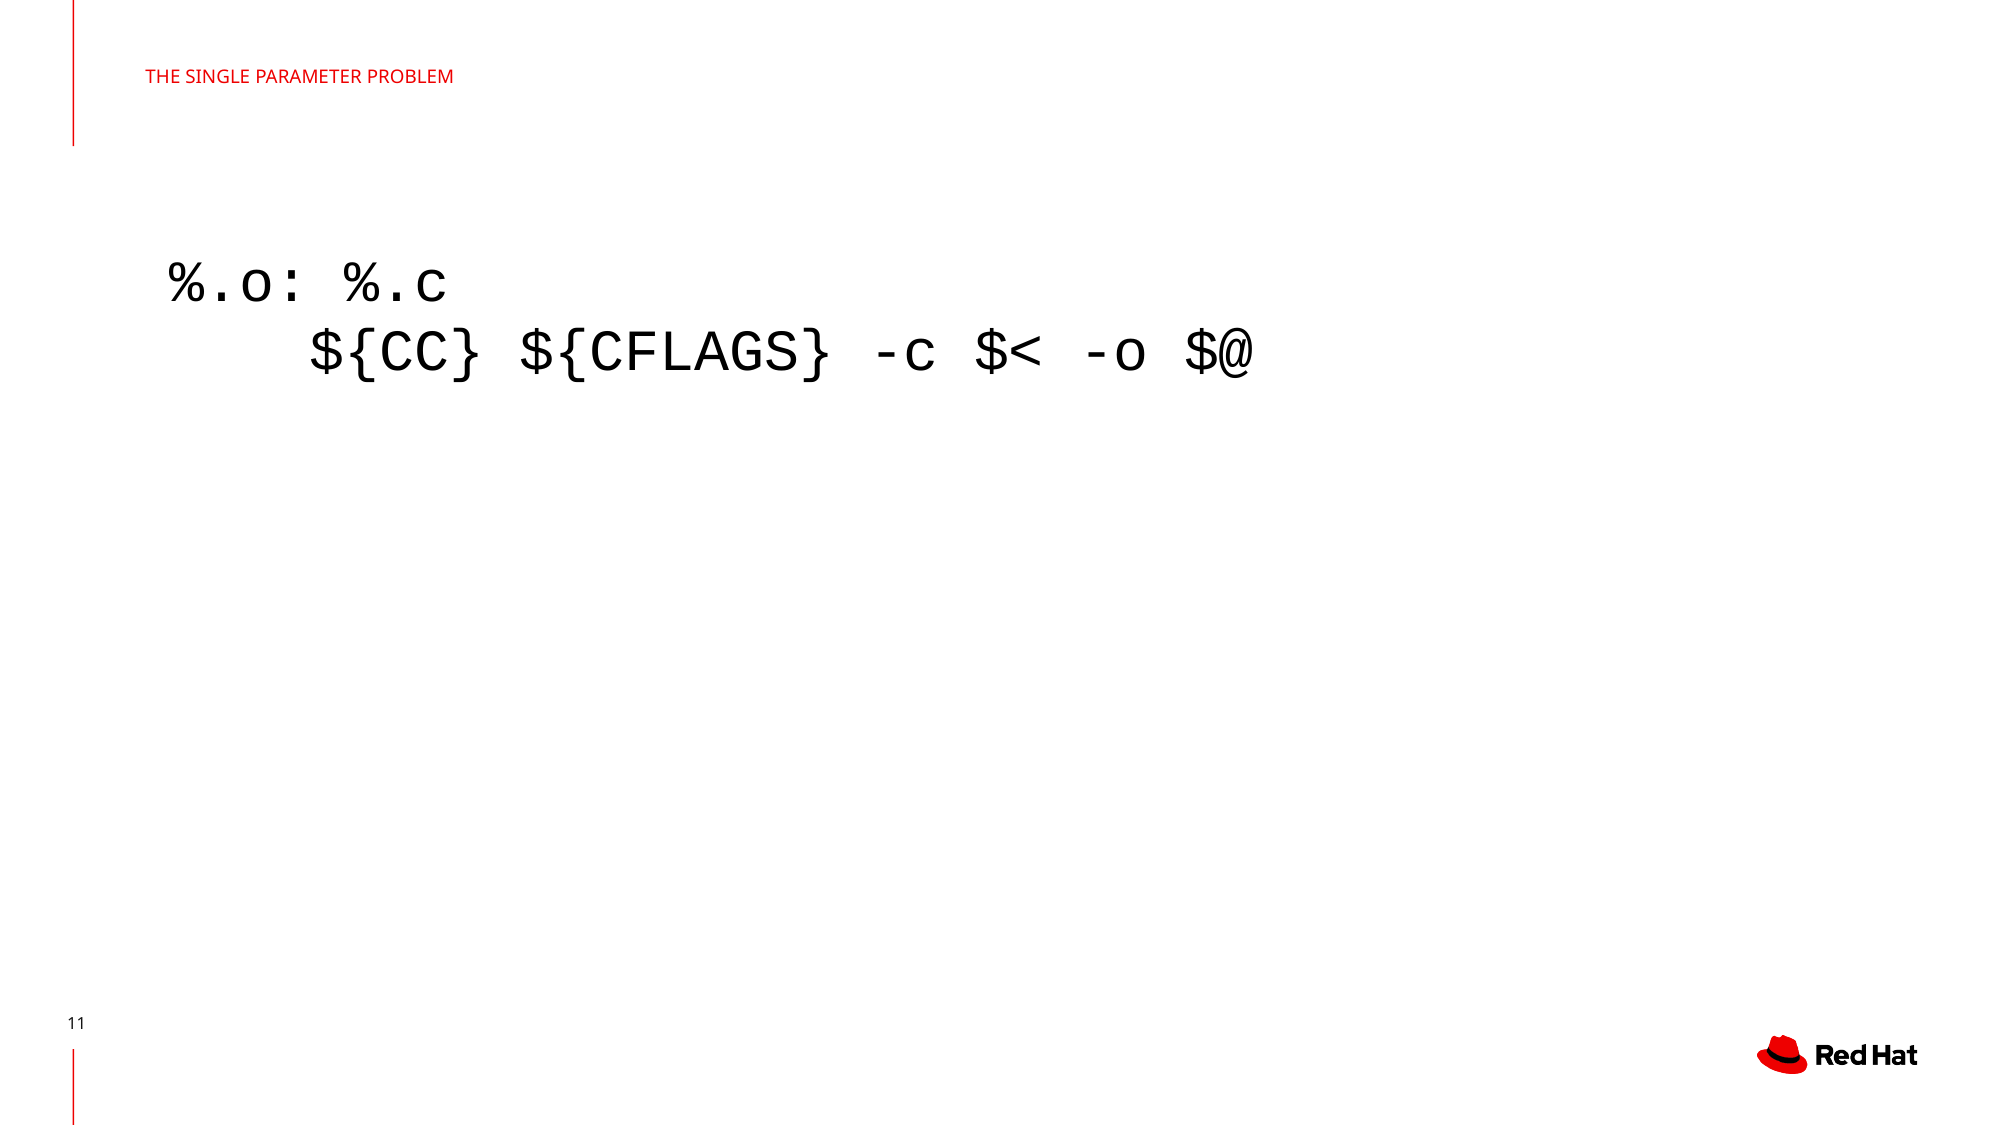

THE SINGLE PARAMETER PROBLEM
%.o: %.c
 ${CC} ${CFLAGS} -c $< -o $@
11